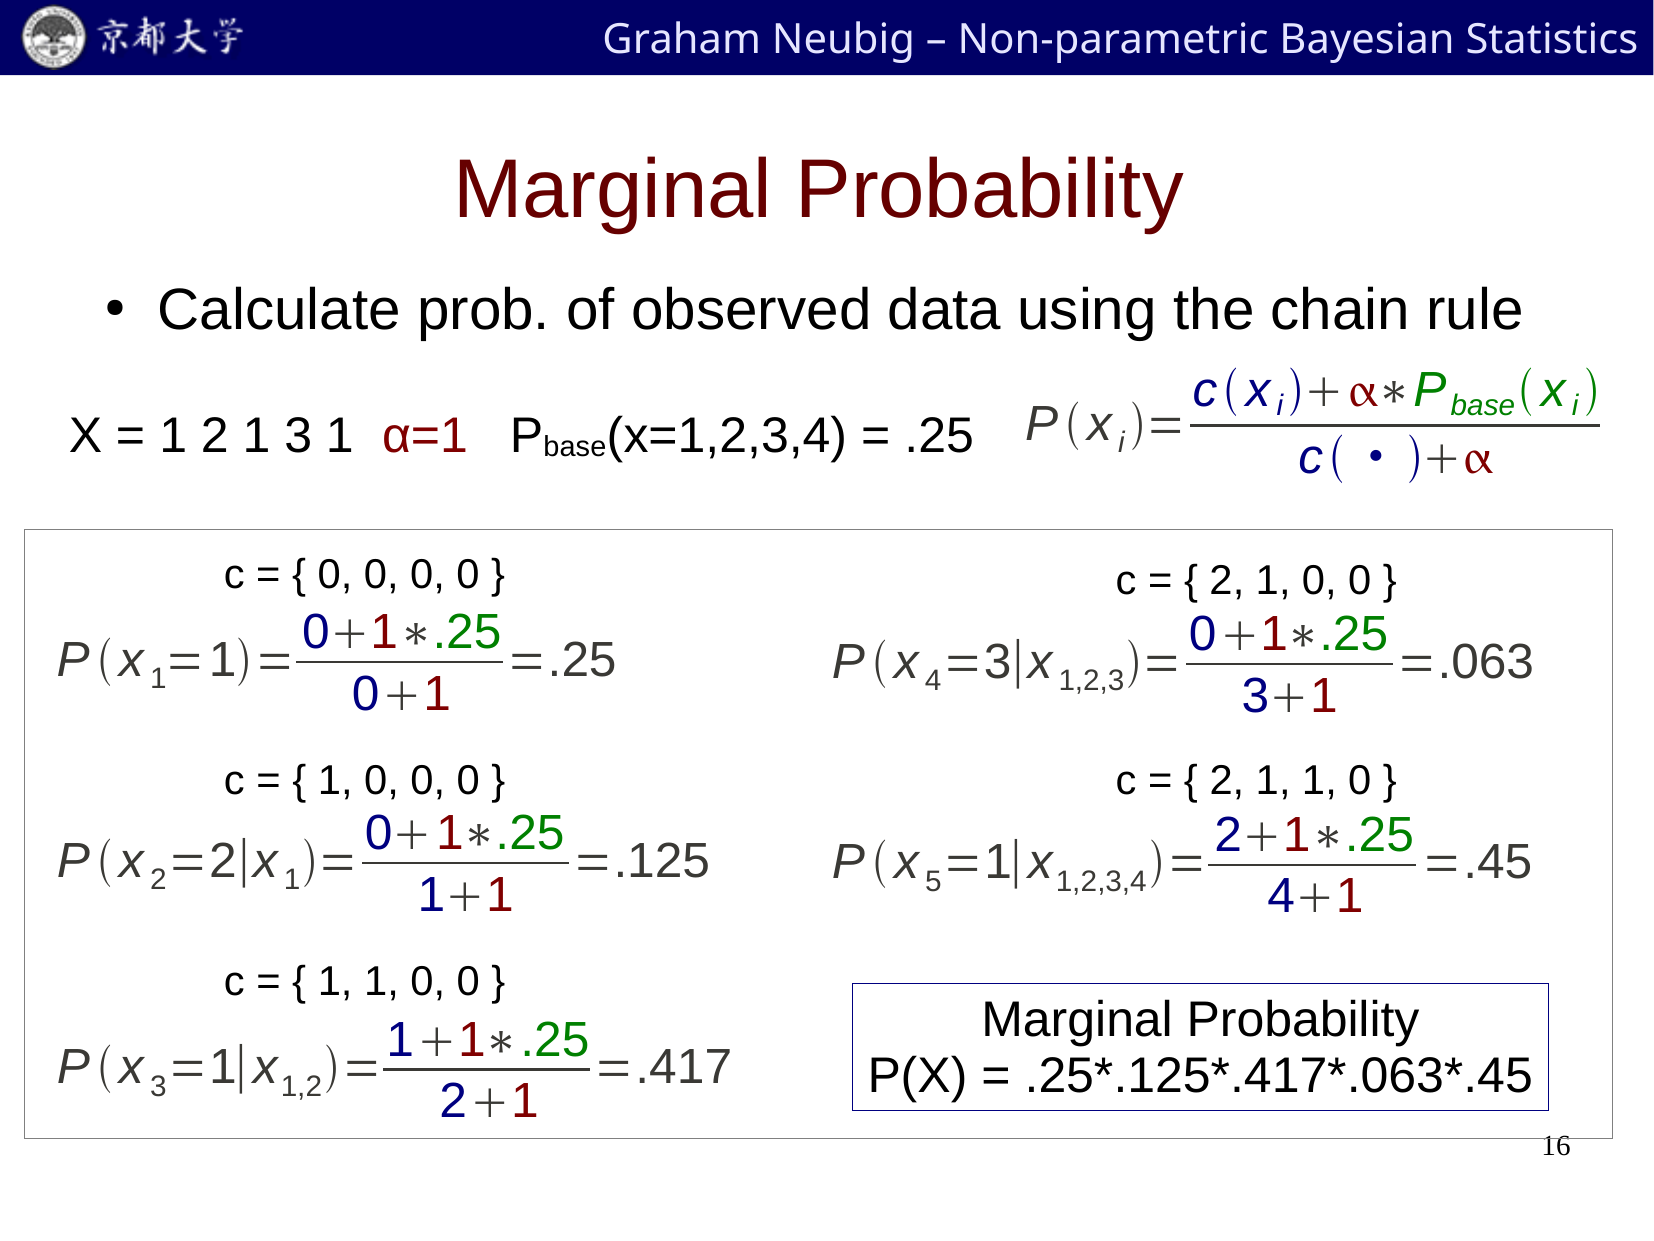

# Marginal Probability
Calculate prob. of observed data using the chain rule
X = 1 2 1 3 1 α=1 Pbase(x=1,2,3,4) = .25
c = { 0, 0, 0, 0 }
c = { 2, 1, 0, 0 }
c = { 1, 0, 0, 0 }
c = { 2, 1, 1, 0 }
c = { 1, 1, 0, 0 }
Marginal Probability
P(X) = .25*.125*.417*.063*.45
16